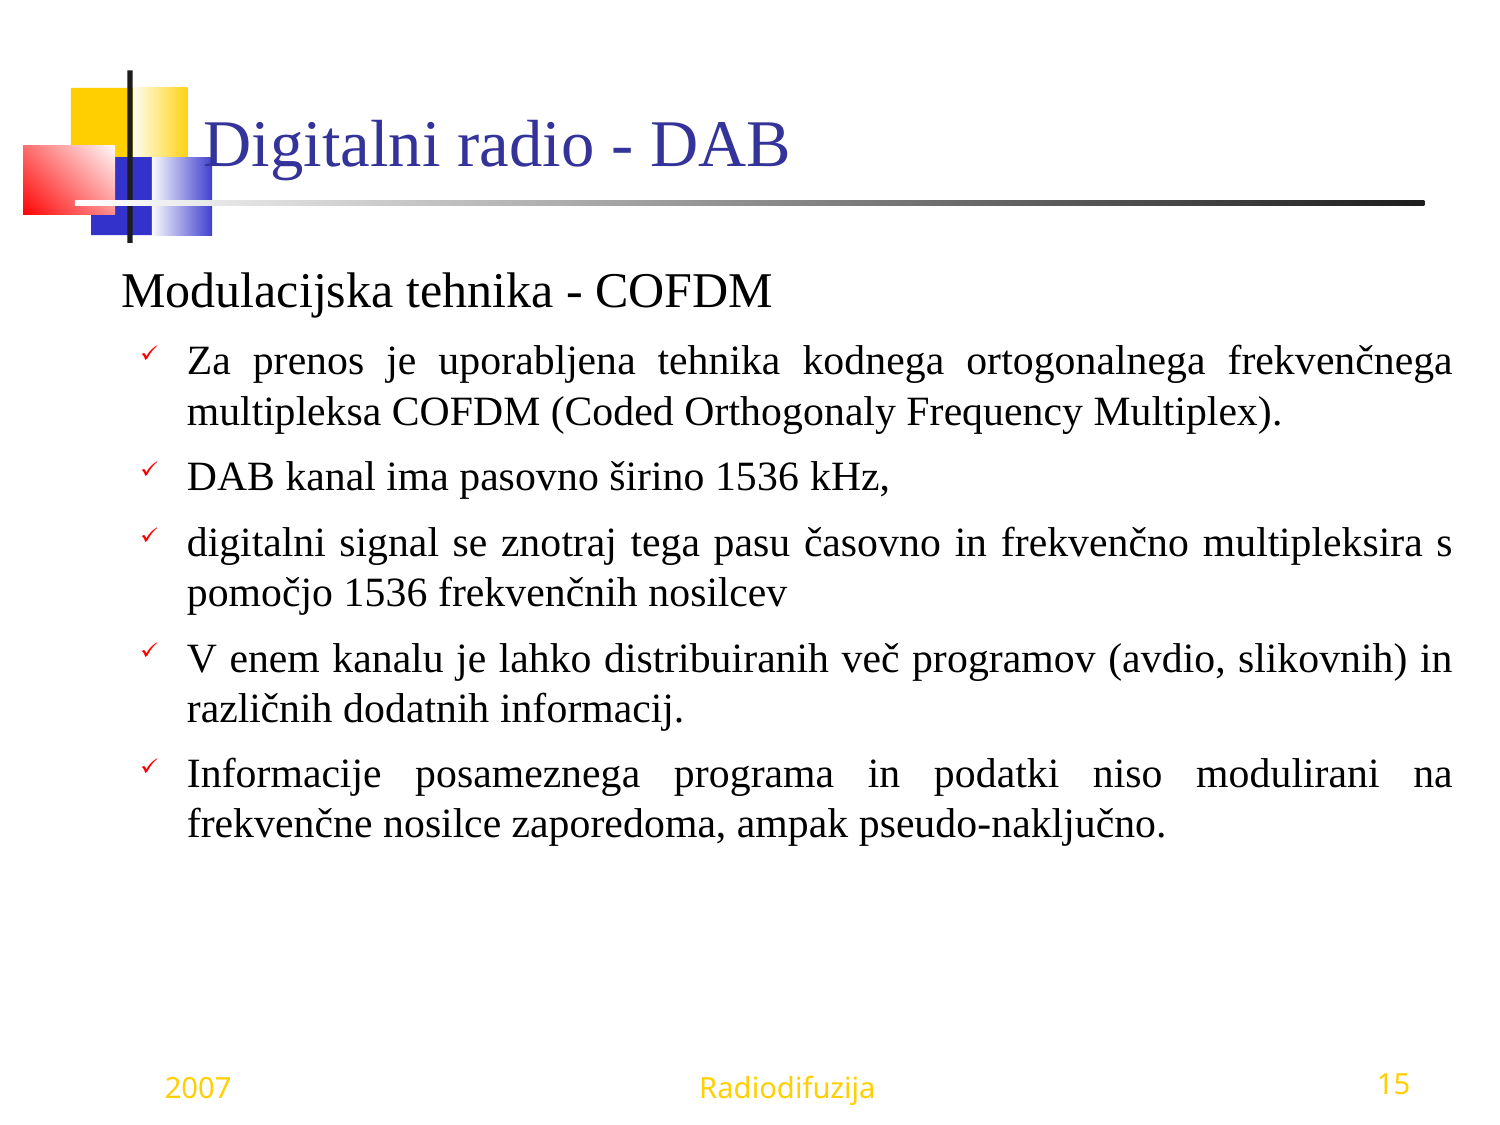

# Digitalni radio - DAB
	Modulacijska tehnika - COFDM
Za prenos je uporabljena tehnika kodnega ortogonalnega frekvenčnega multipleksa COFDM (Coded Orthogonaly Frequency Multiplex).
DAB kanal ima pasovno širino 1536 kHz,
digitalni signal se znotraj tega pasu časovno in frekvenčno multipleksira s pomočjo 1536 frekvenčnih nosilcev
V enem kanalu je lahko distribuiranih več programov (avdio, slikovnih) in različnih dodatnih informacij.
Informacije posameznega programa in podatki niso modulirani na frekvenčne nosilce zaporedoma, ampak pseudo-naključno.
2007
Radiodifuzija